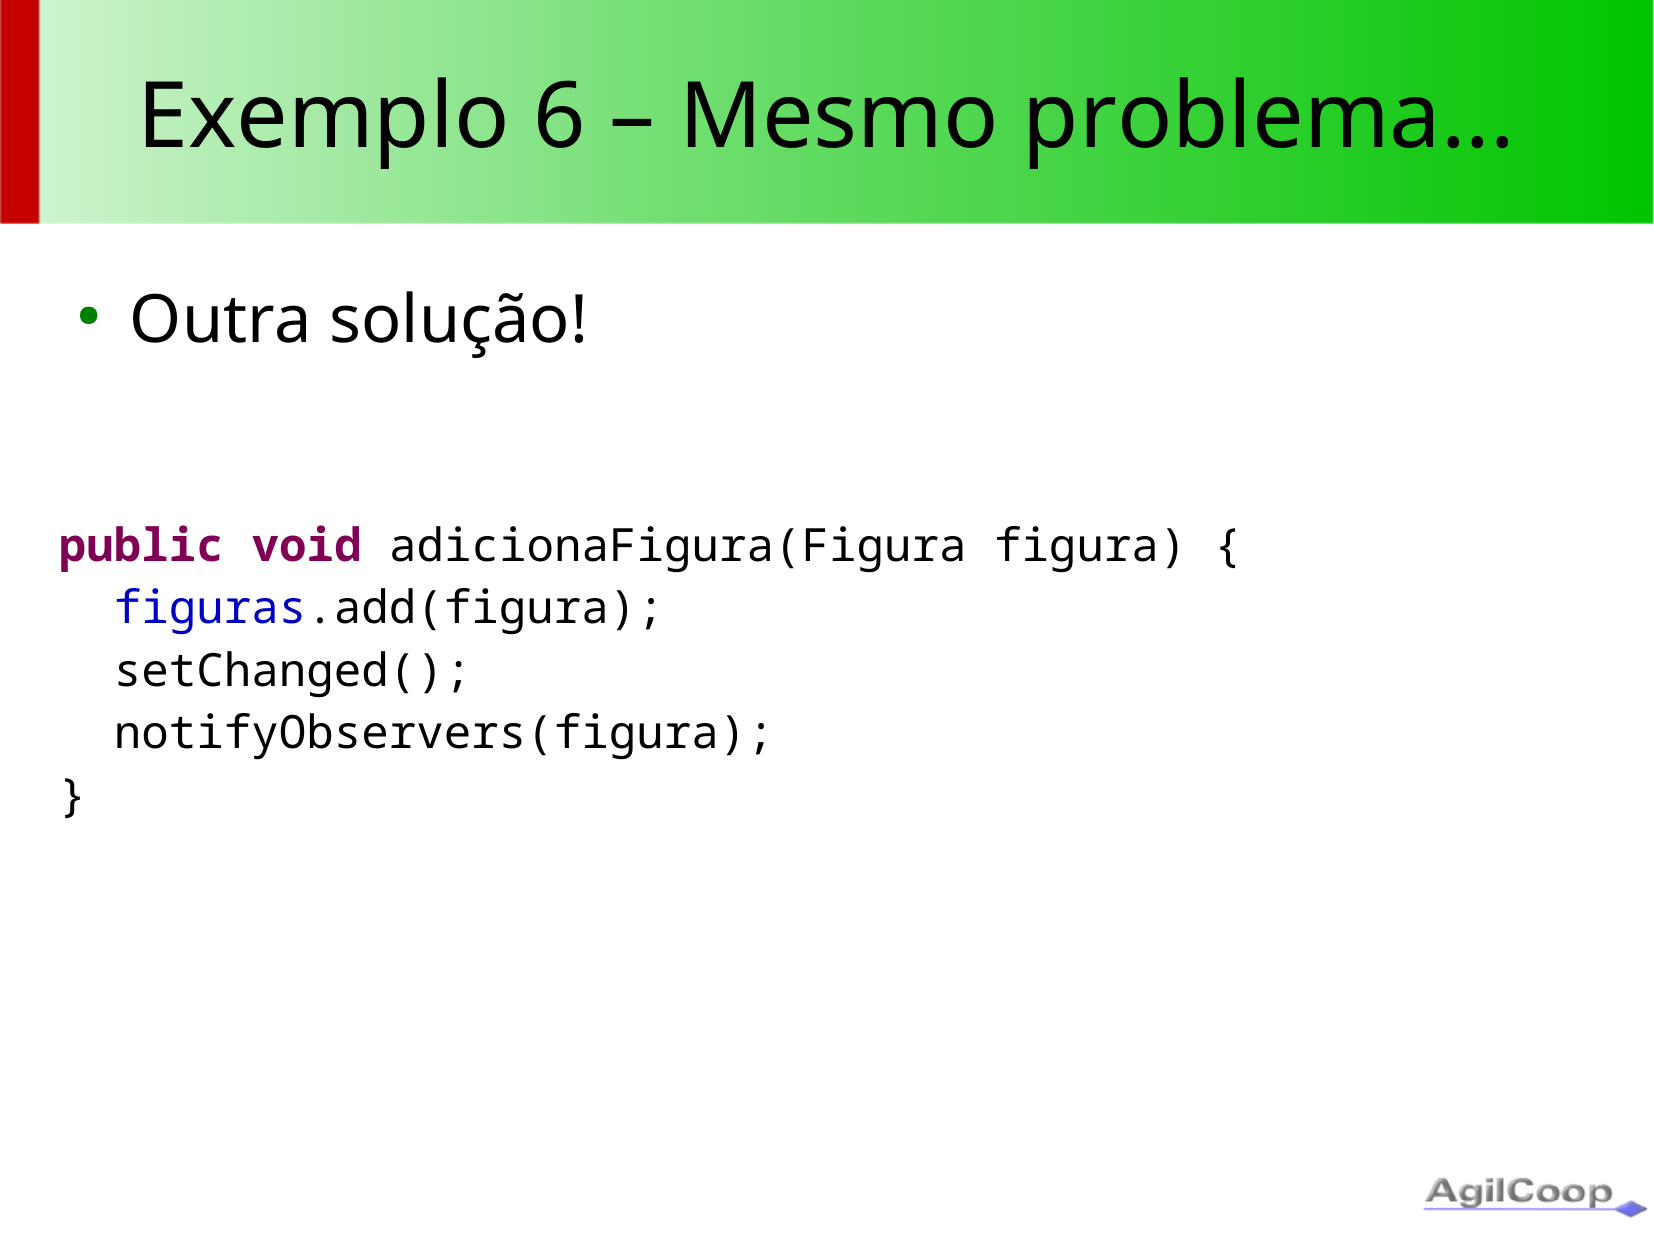

# Exemplo 6 – Mesmo problema...
Outra solução!
public void adicionaFigura(Figura figura) {
 figuras.add(figura);
 setChanged();
 notifyObservers(figura);
}